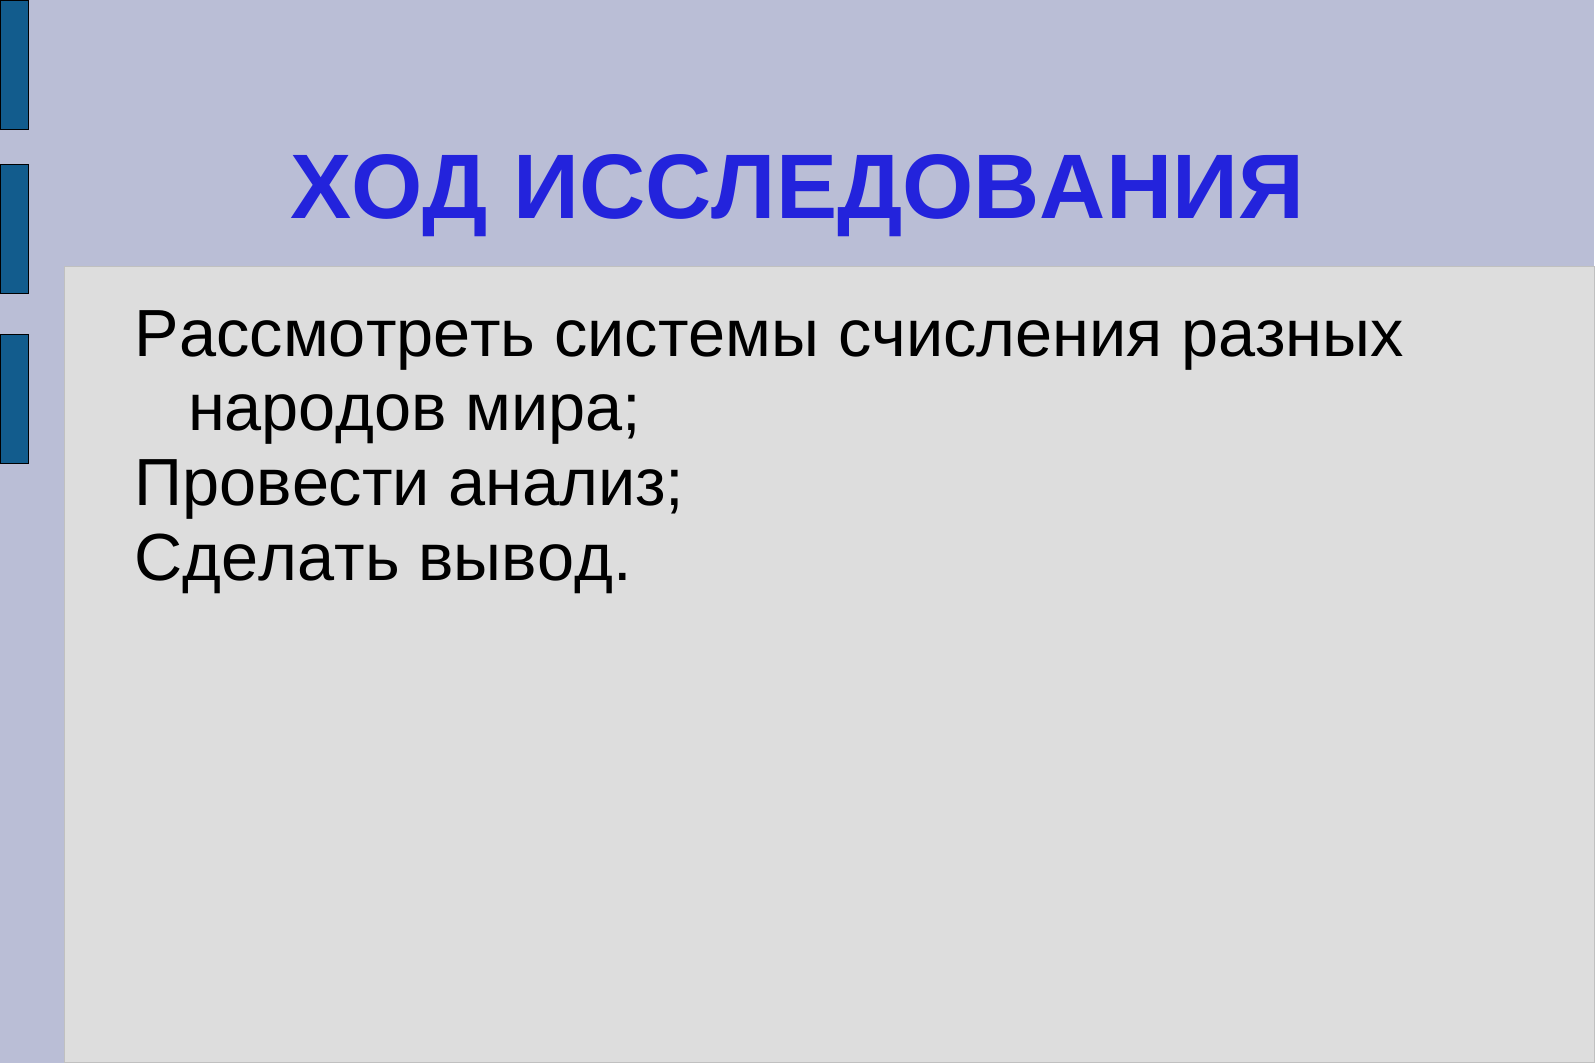

# ХОД ИССЛЕДОВАНИЯ
Рассмотреть системы счисления разных народов мира;
Провести анализ;
Сделать вывод.